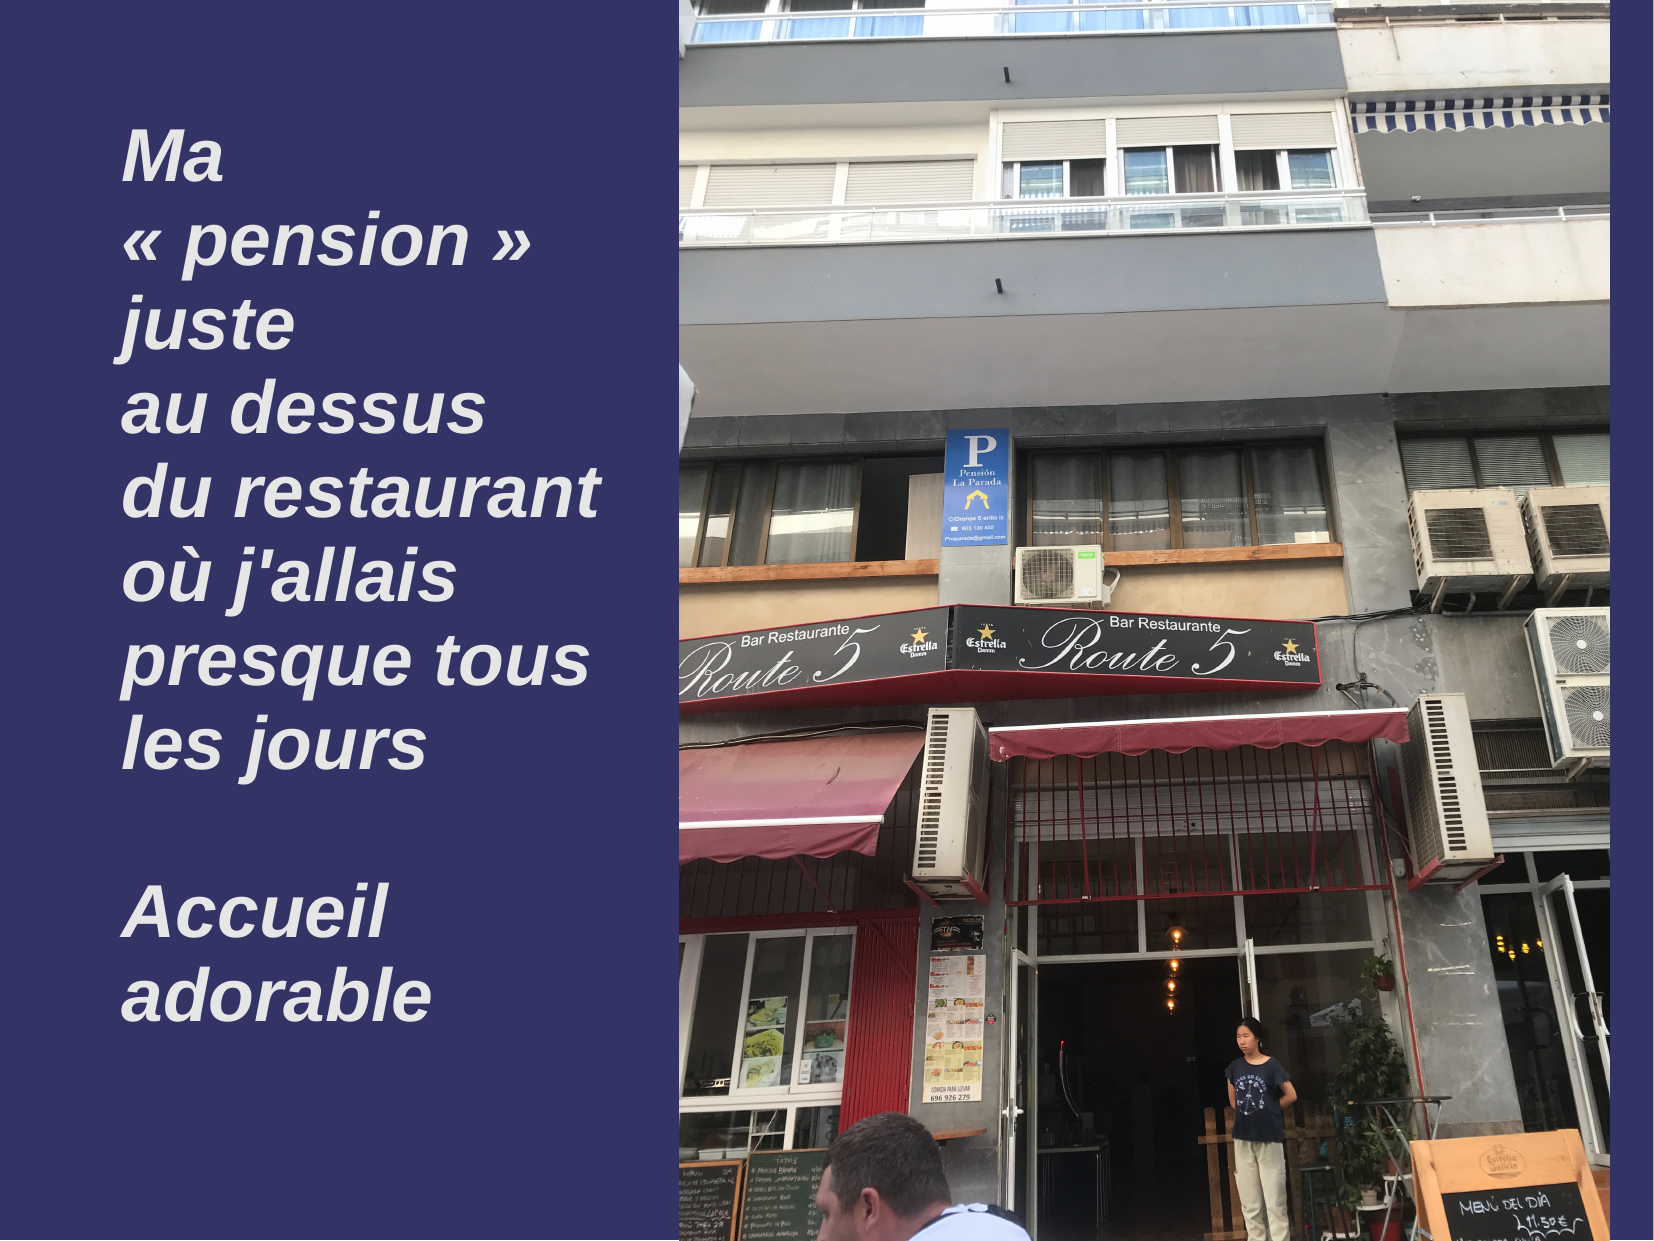

# Ma « pension » juste au dessus du restaurant où j'allais presque tous les jours Accueil adorable